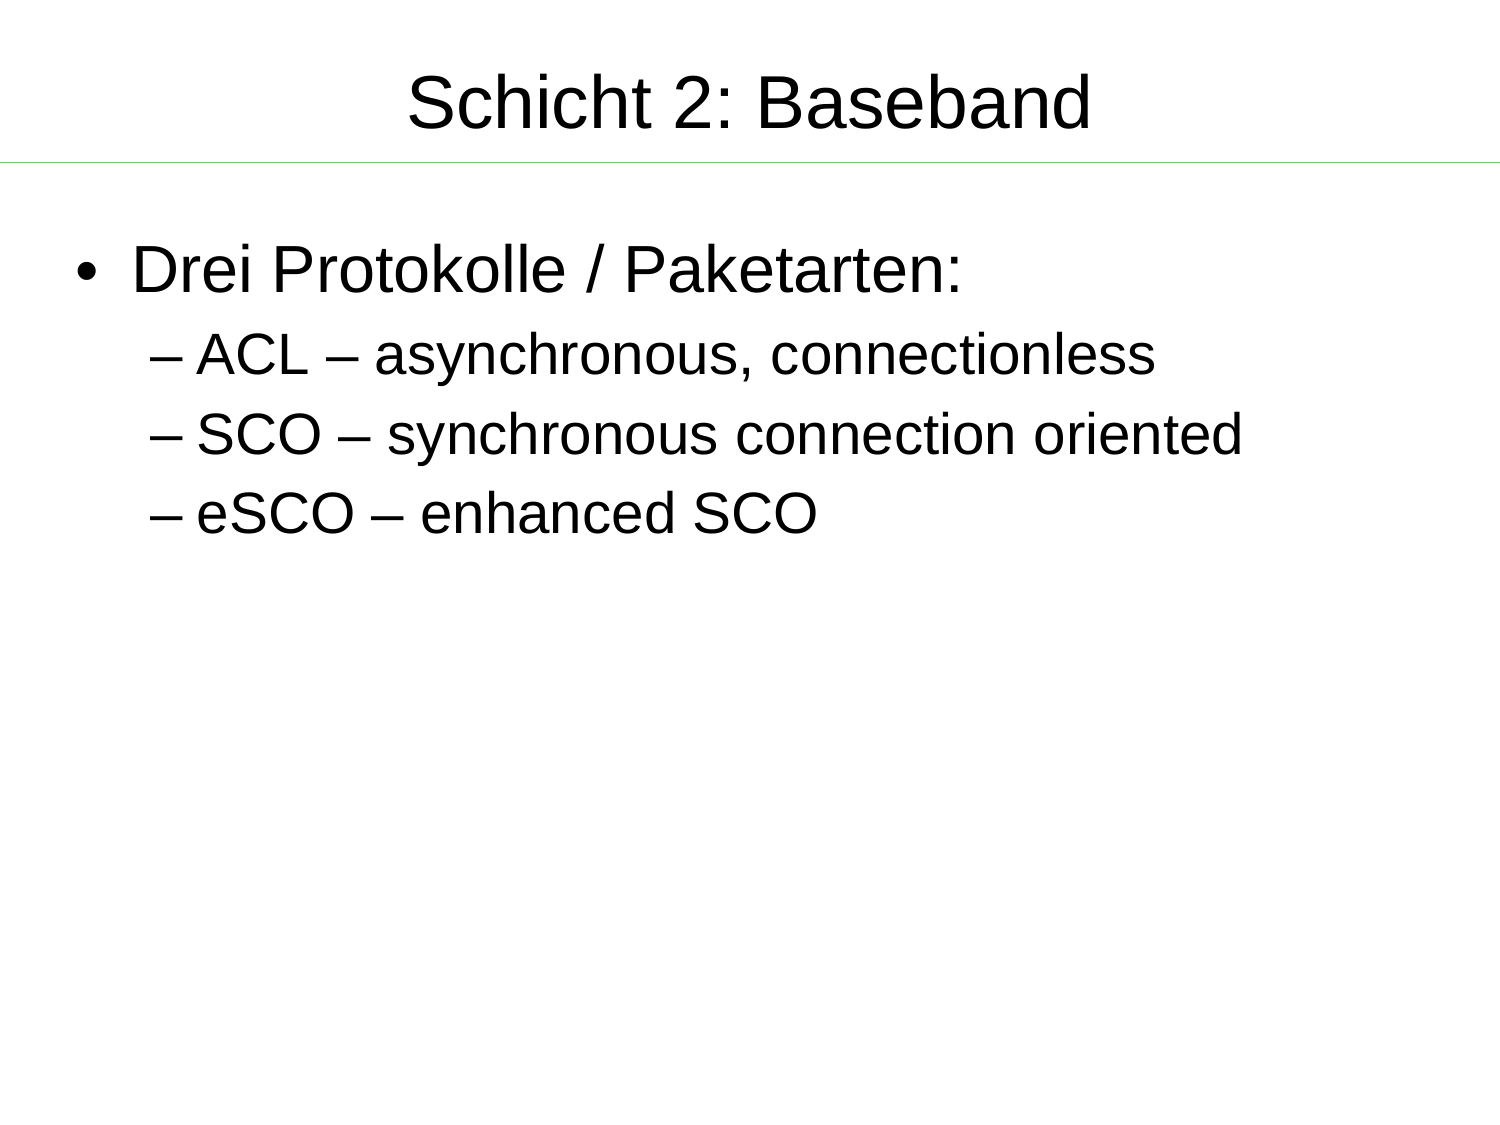

# Schicht 2: Baseband
Drei Protokolle / Paketarten:
ACL – asynchronous, connectionless
SCO – synchronous connection oriented
eSCO – enhanced SCO